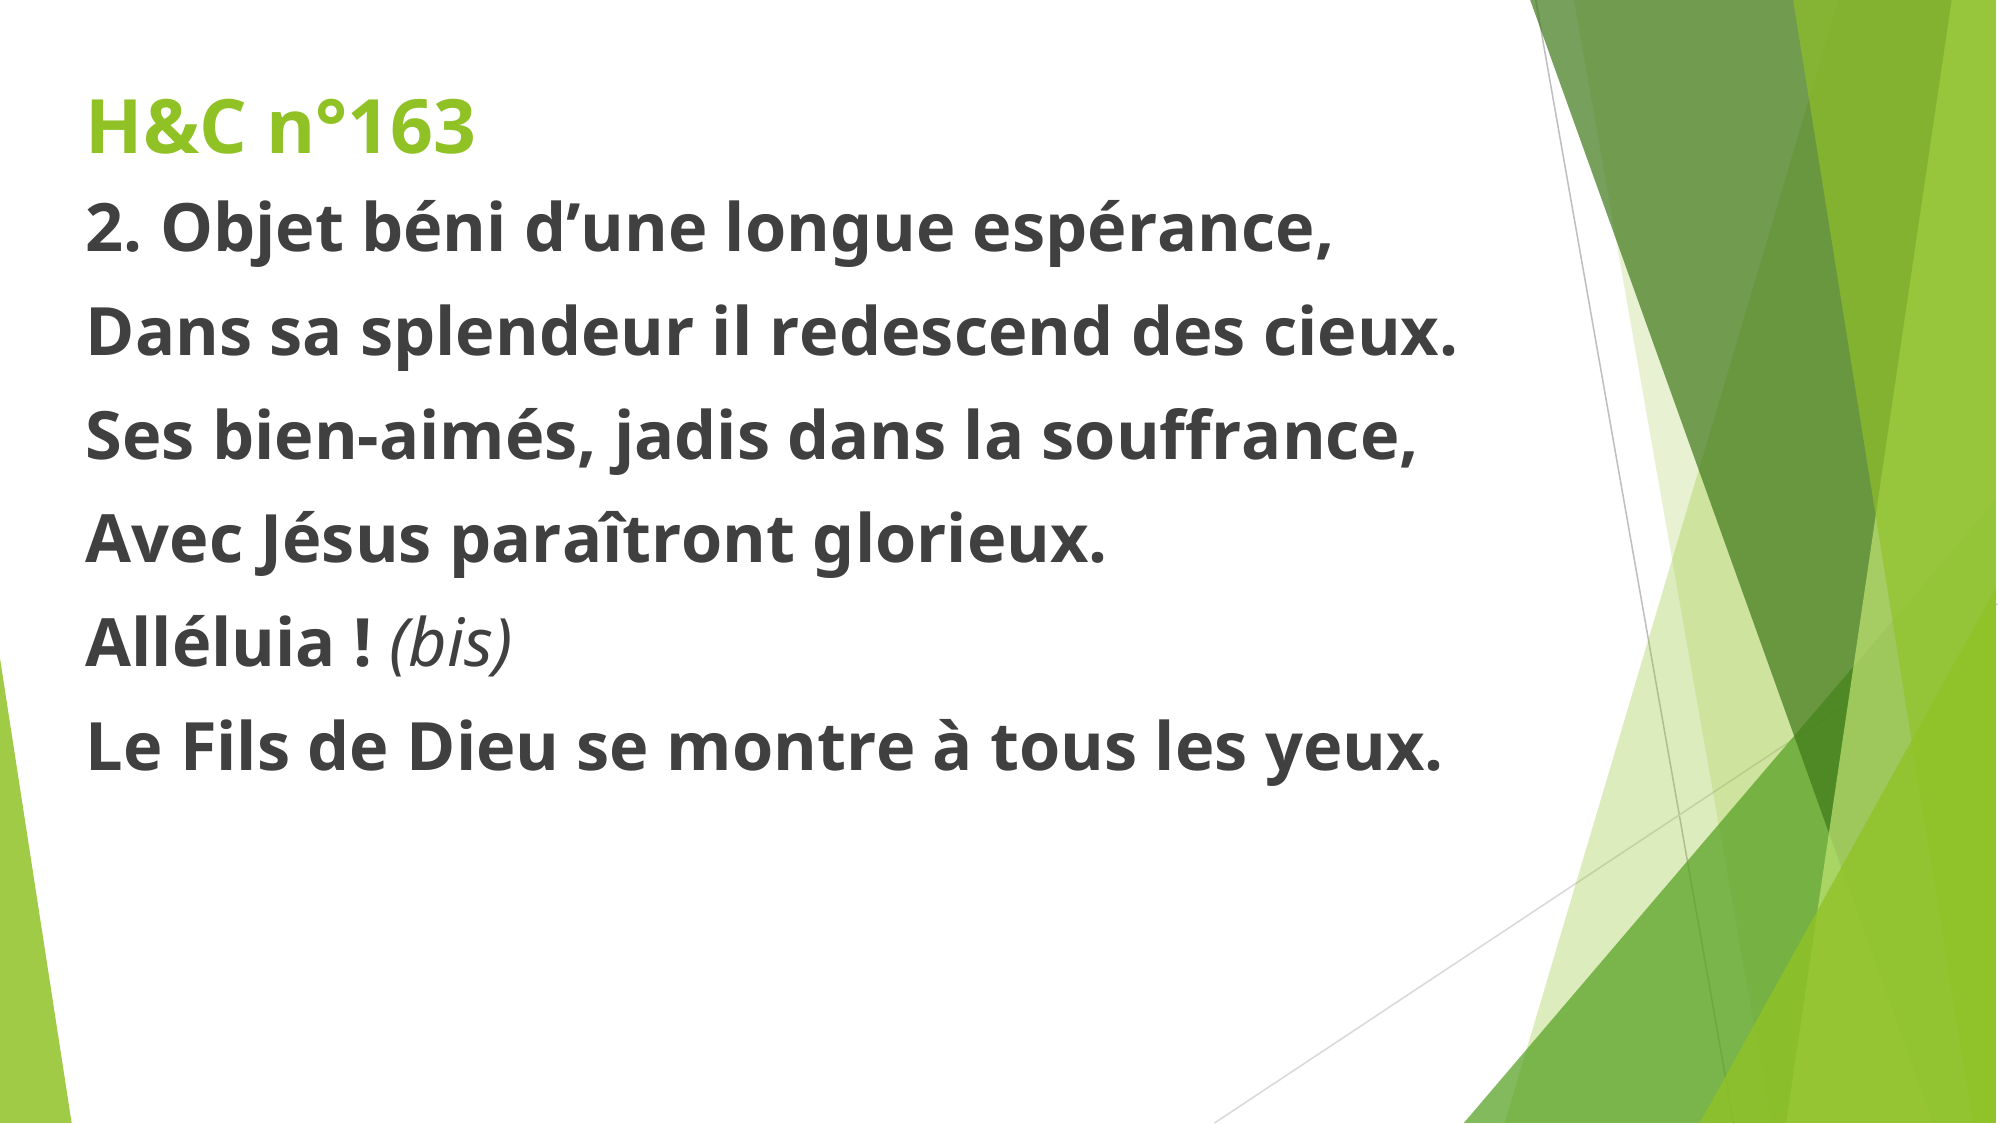

H&C n°163
2. Objet béni d’une longue espérance,
Dans sa splendeur il redescend des cieux.
Ses bien-aimés, jadis dans la souffrance,
Avec Jésus paraîtront glorieux.
Alléluia ! (bis)
Le Fils de Dieu se montre à tous les yeux.